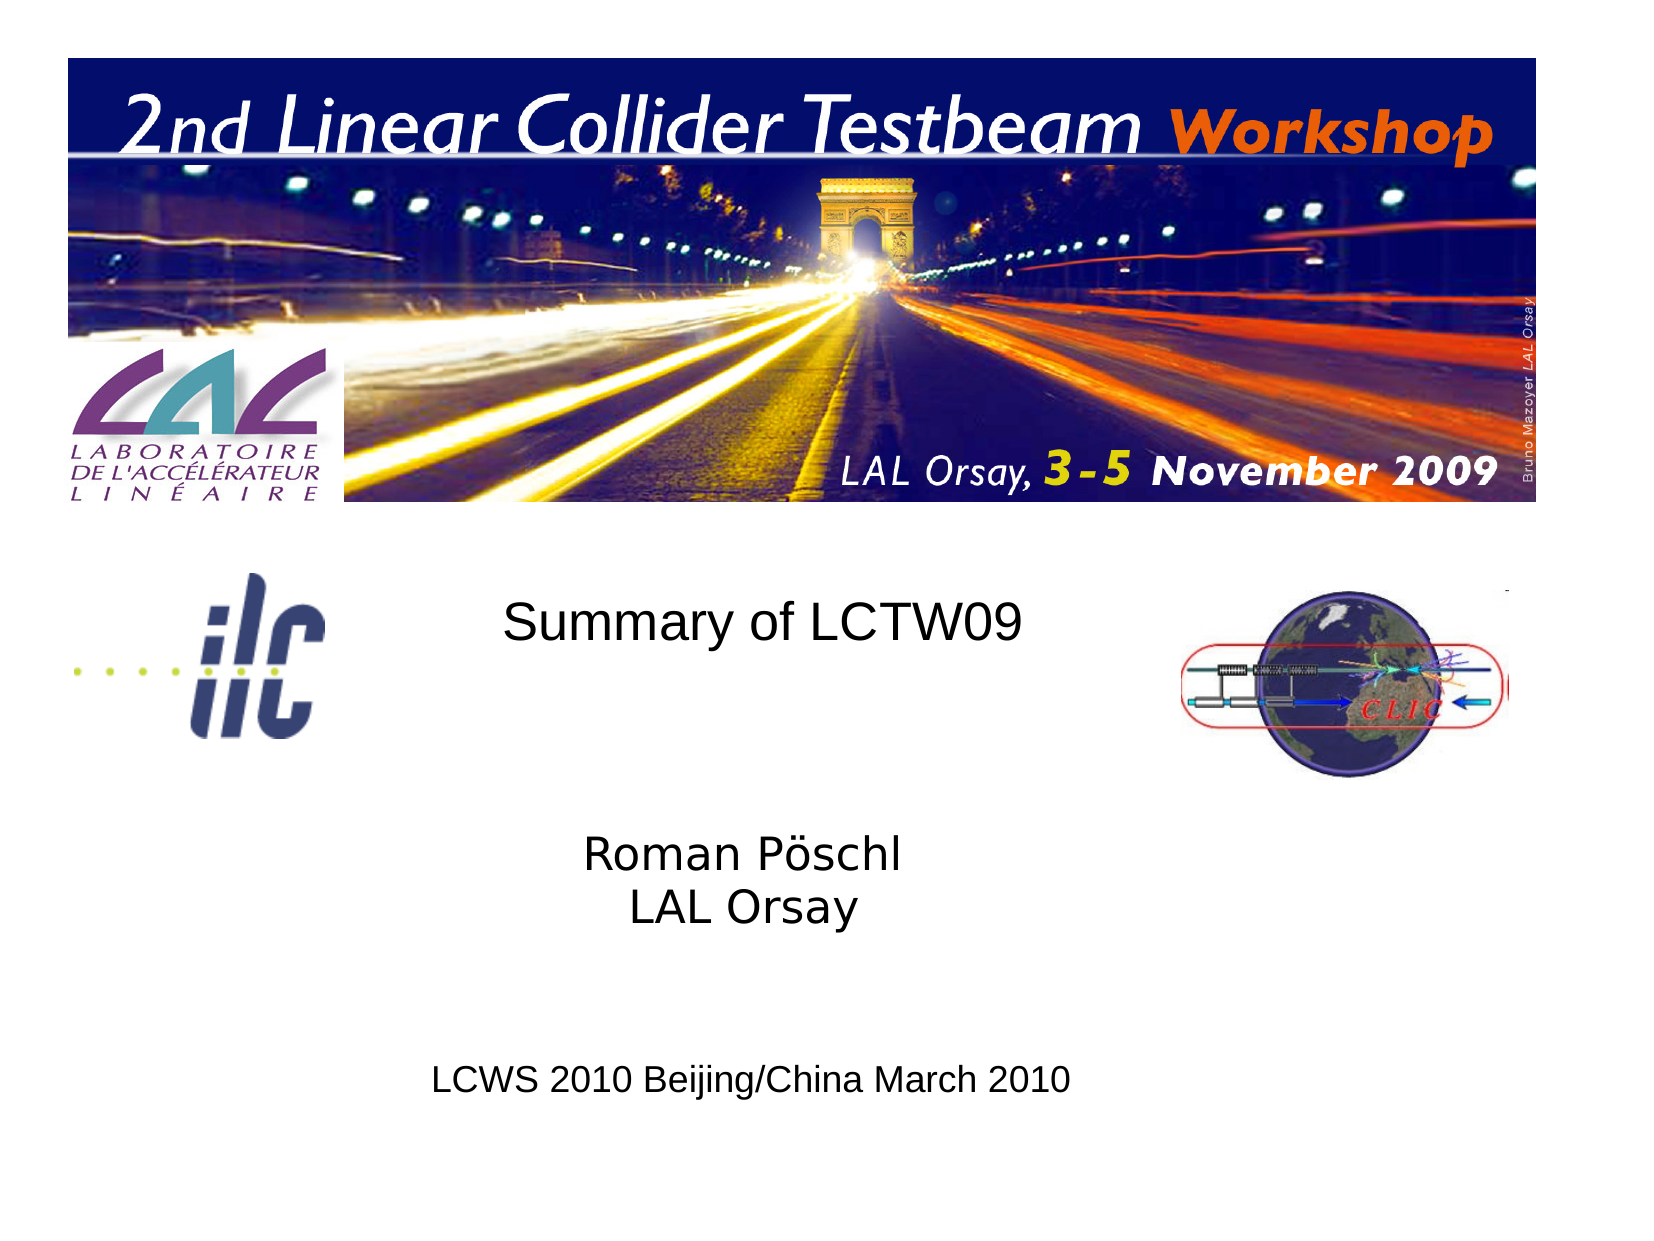

Summary of LCTW09
 Roman Pöschl
 LAL Orsay
LCWS 2010 Beijing/China March 2010